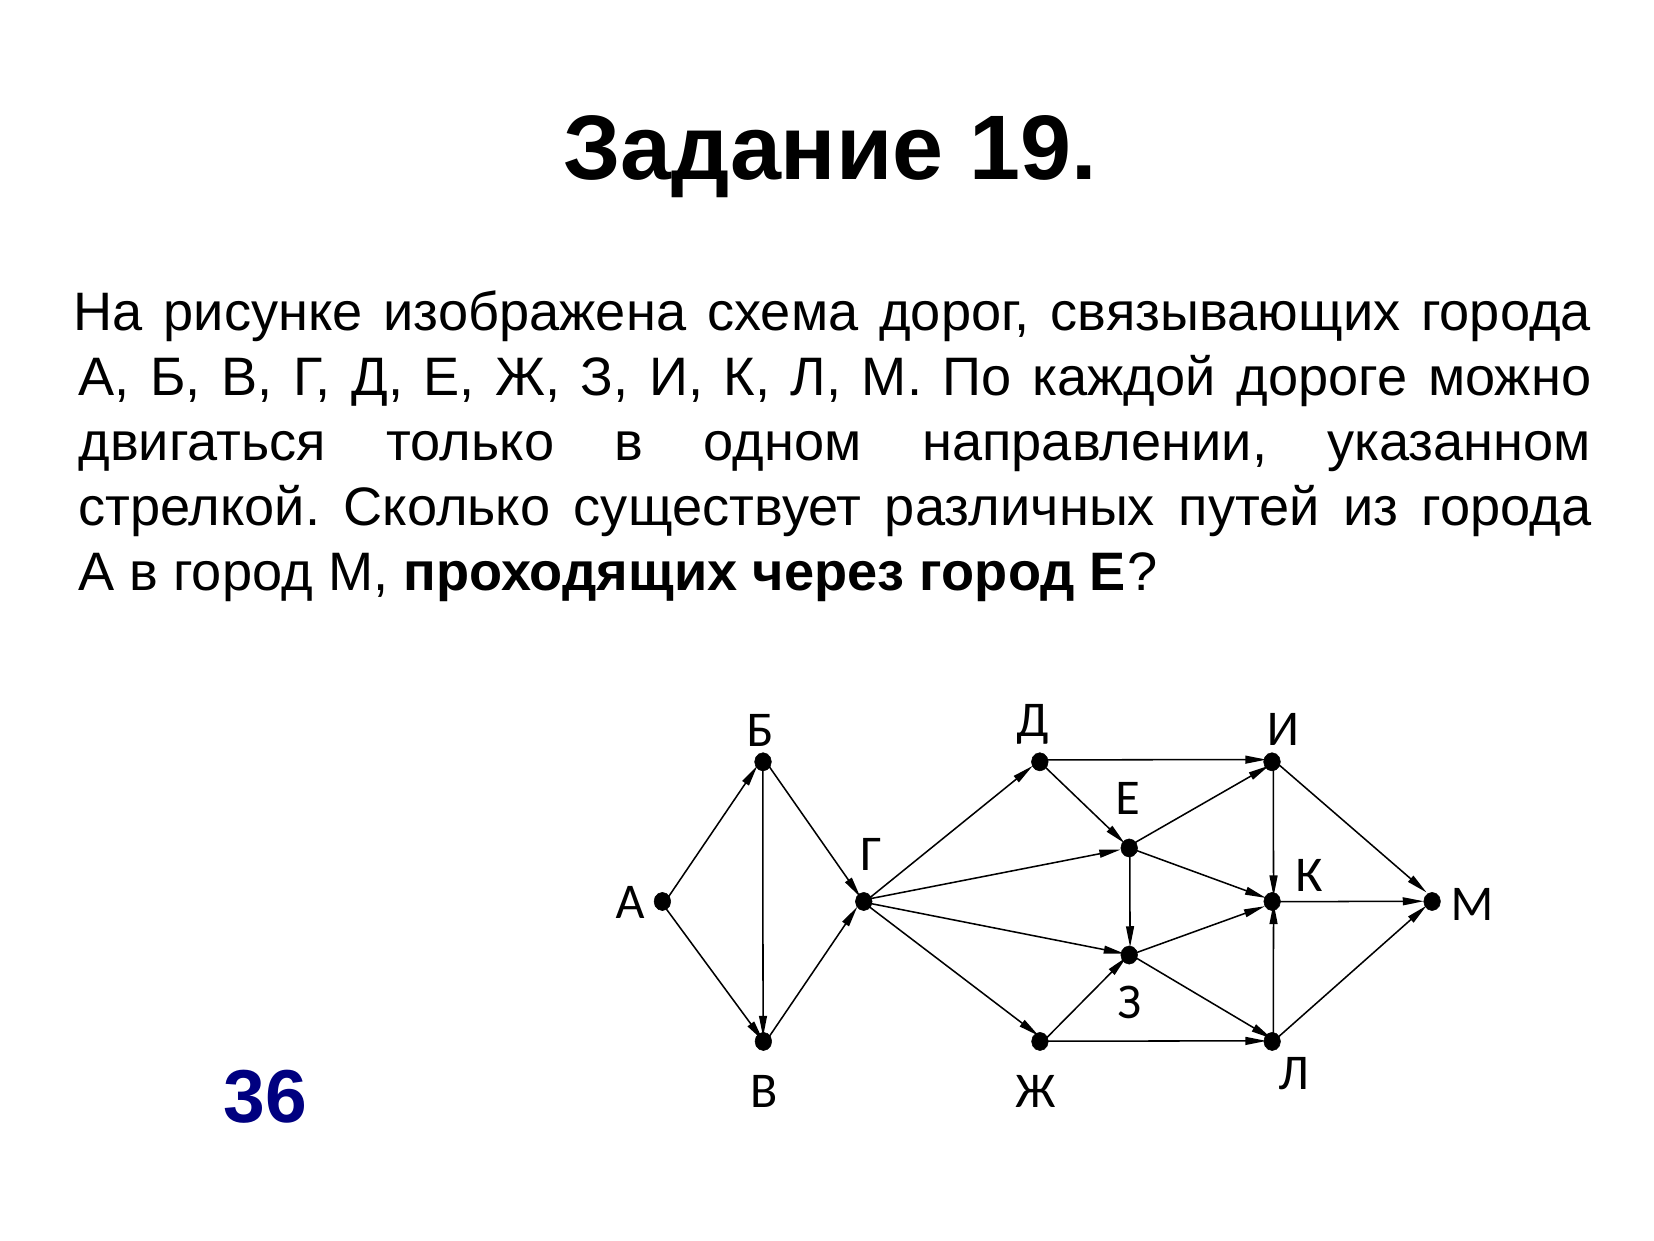

# Задание 19.
На рисунке изображена схема дорог, связывающих города А, Б, В, Г, Д, Е, Ж, З, И, К, Л, М. По каждой дороге можно двигаться только в одном направлении, указанном стрелкой. Сколько существует различных путей из города А в город М, проходящих через город Е?
 	36
Д
И
Б
Е
Г
К
А
М
З
Л
В
Ж